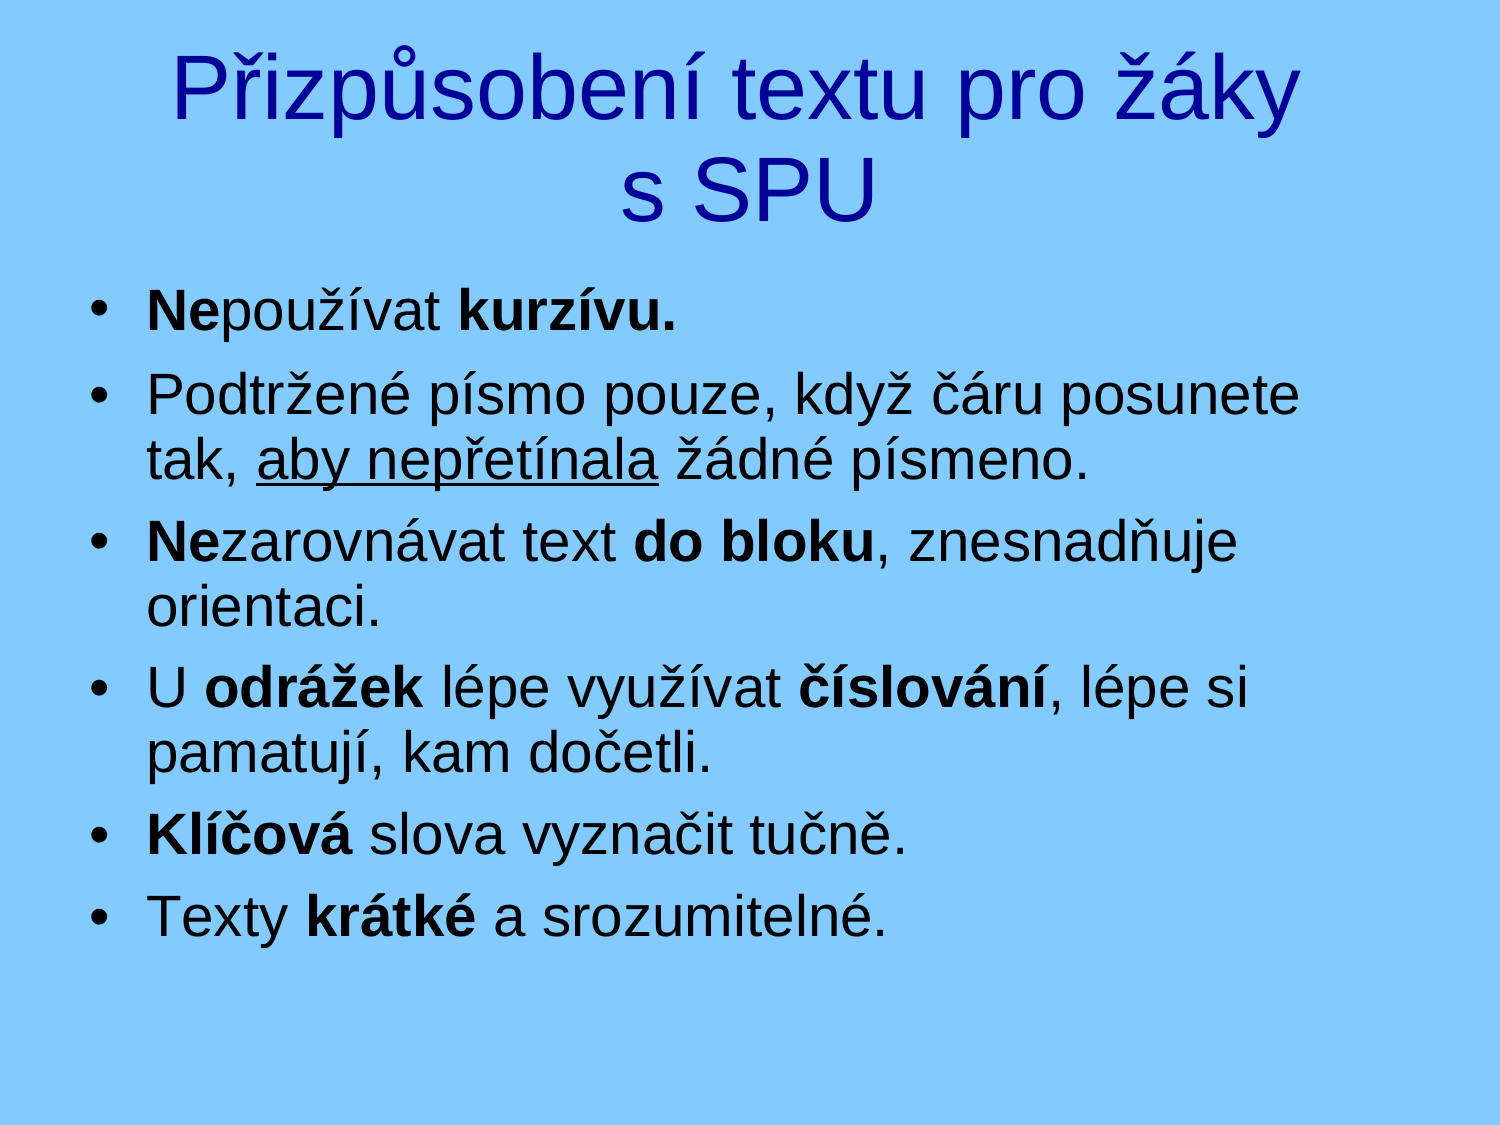

# Přizpůsobení textu pro žáky s SPU
Nepoužívat kurzívu.
Podtržené písmo pouze, když čáru posunete tak, aby nepřetínala žádné písmeno.
Nezarovnávat text do bloku, znesnadňuje orientaci.
U odrážek lépe využívat číslování, lépe si pamatují, kam dočetli.
Klíčová slova vyznačit tučně.
Texty krátké a srozumitelné.